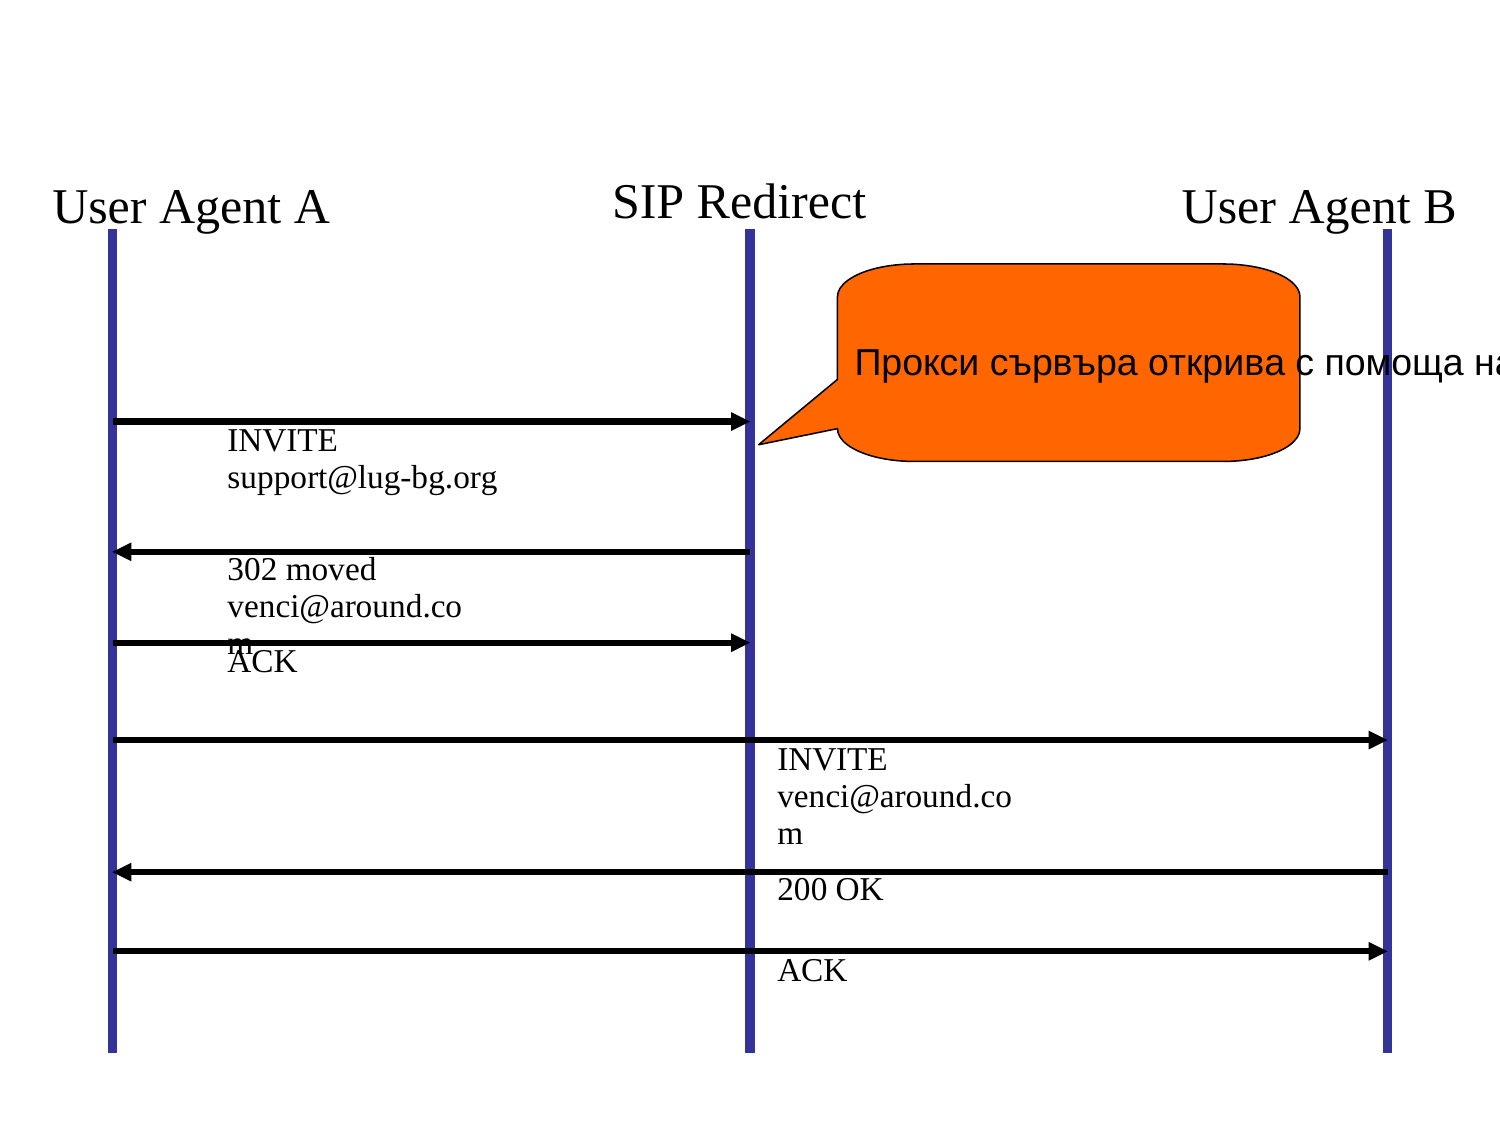

SIP Redirect
User Agent A
User Agent B
Прокси сървъра открива с помоща на база данни или по друг начин координатите на Венци
INVITE
support@lug-bg.org
302 moved
venci@around.com
ACK
INVITE
venci@around.com
200 OK
ACK